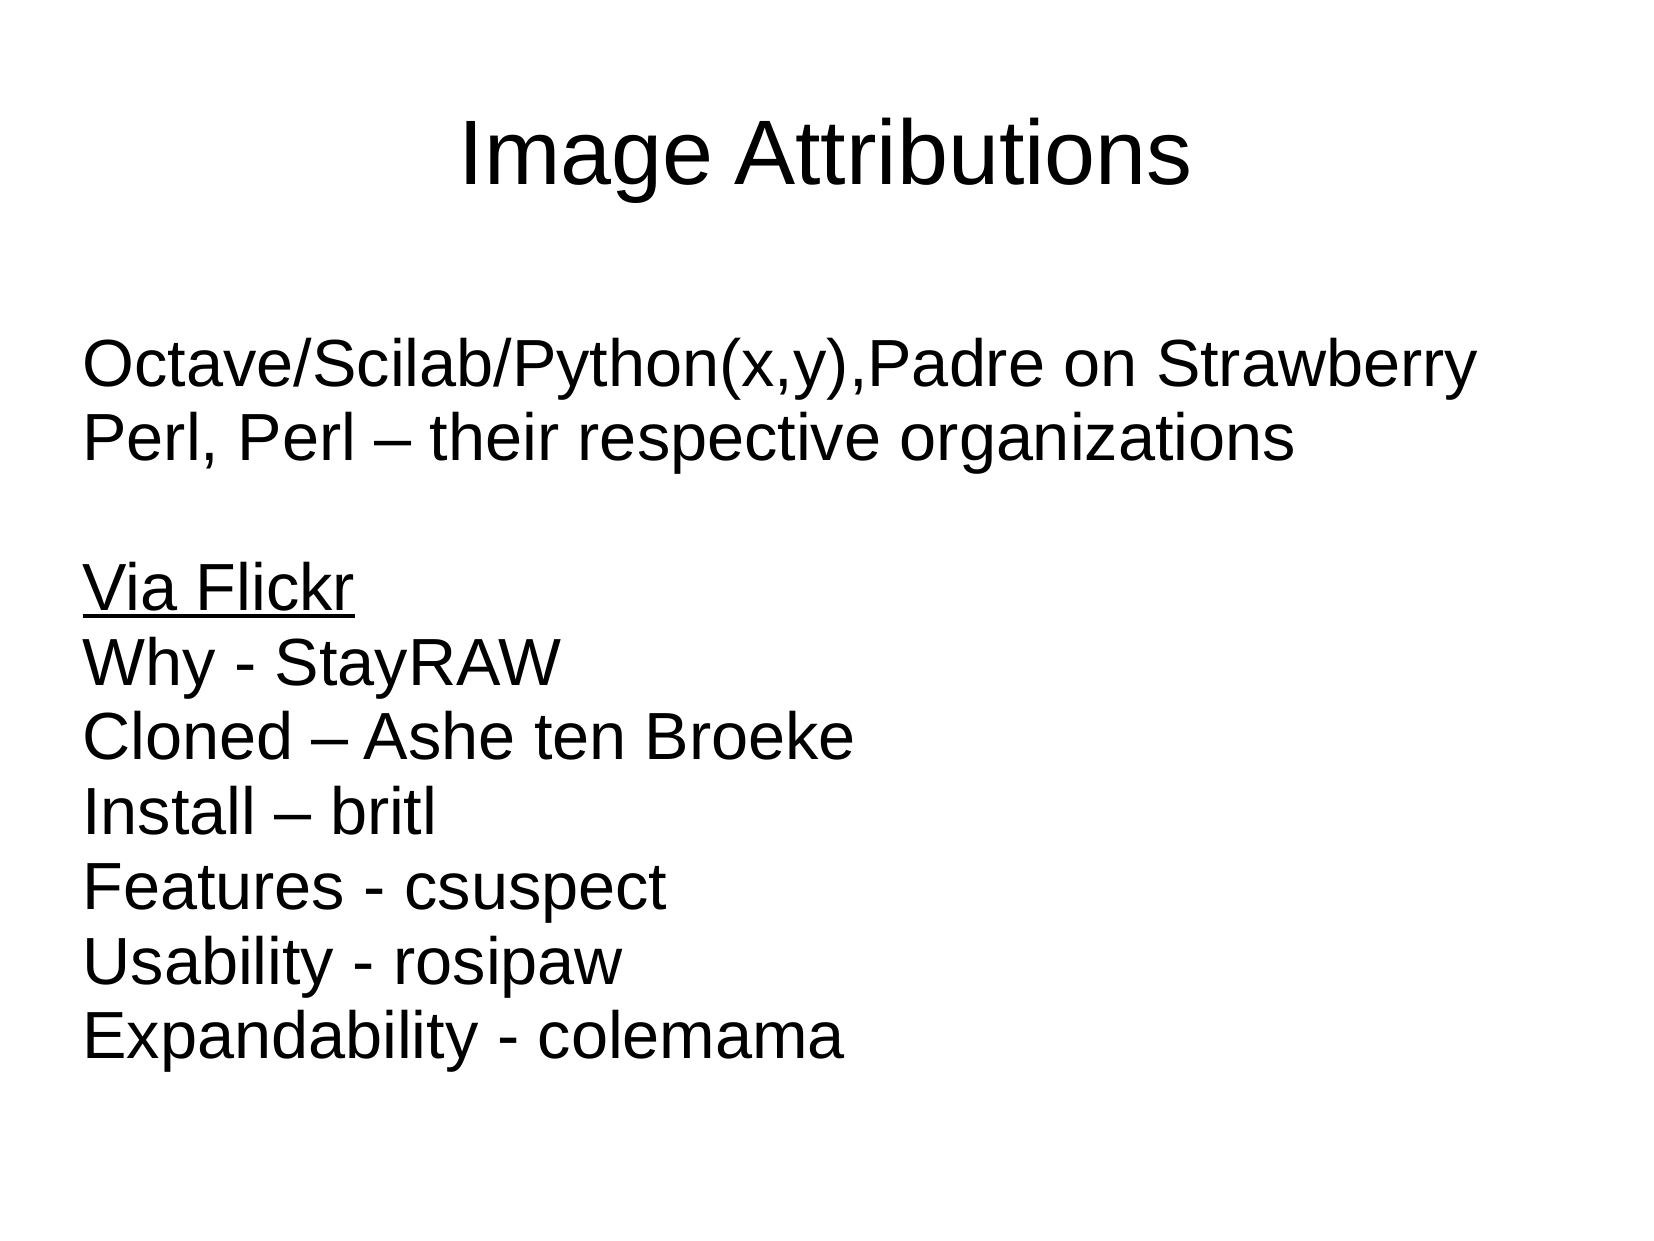

# Image Attributions
Octave/Scilab/Python(x,y),Padre on Strawberry Perl, Perl – their respective organizations
Via Flickr
Why - StayRAW
Cloned – Ashe ten Broeke
Install – britl
Features - csuspect
Usability - rosipaw
Expandability - colemama